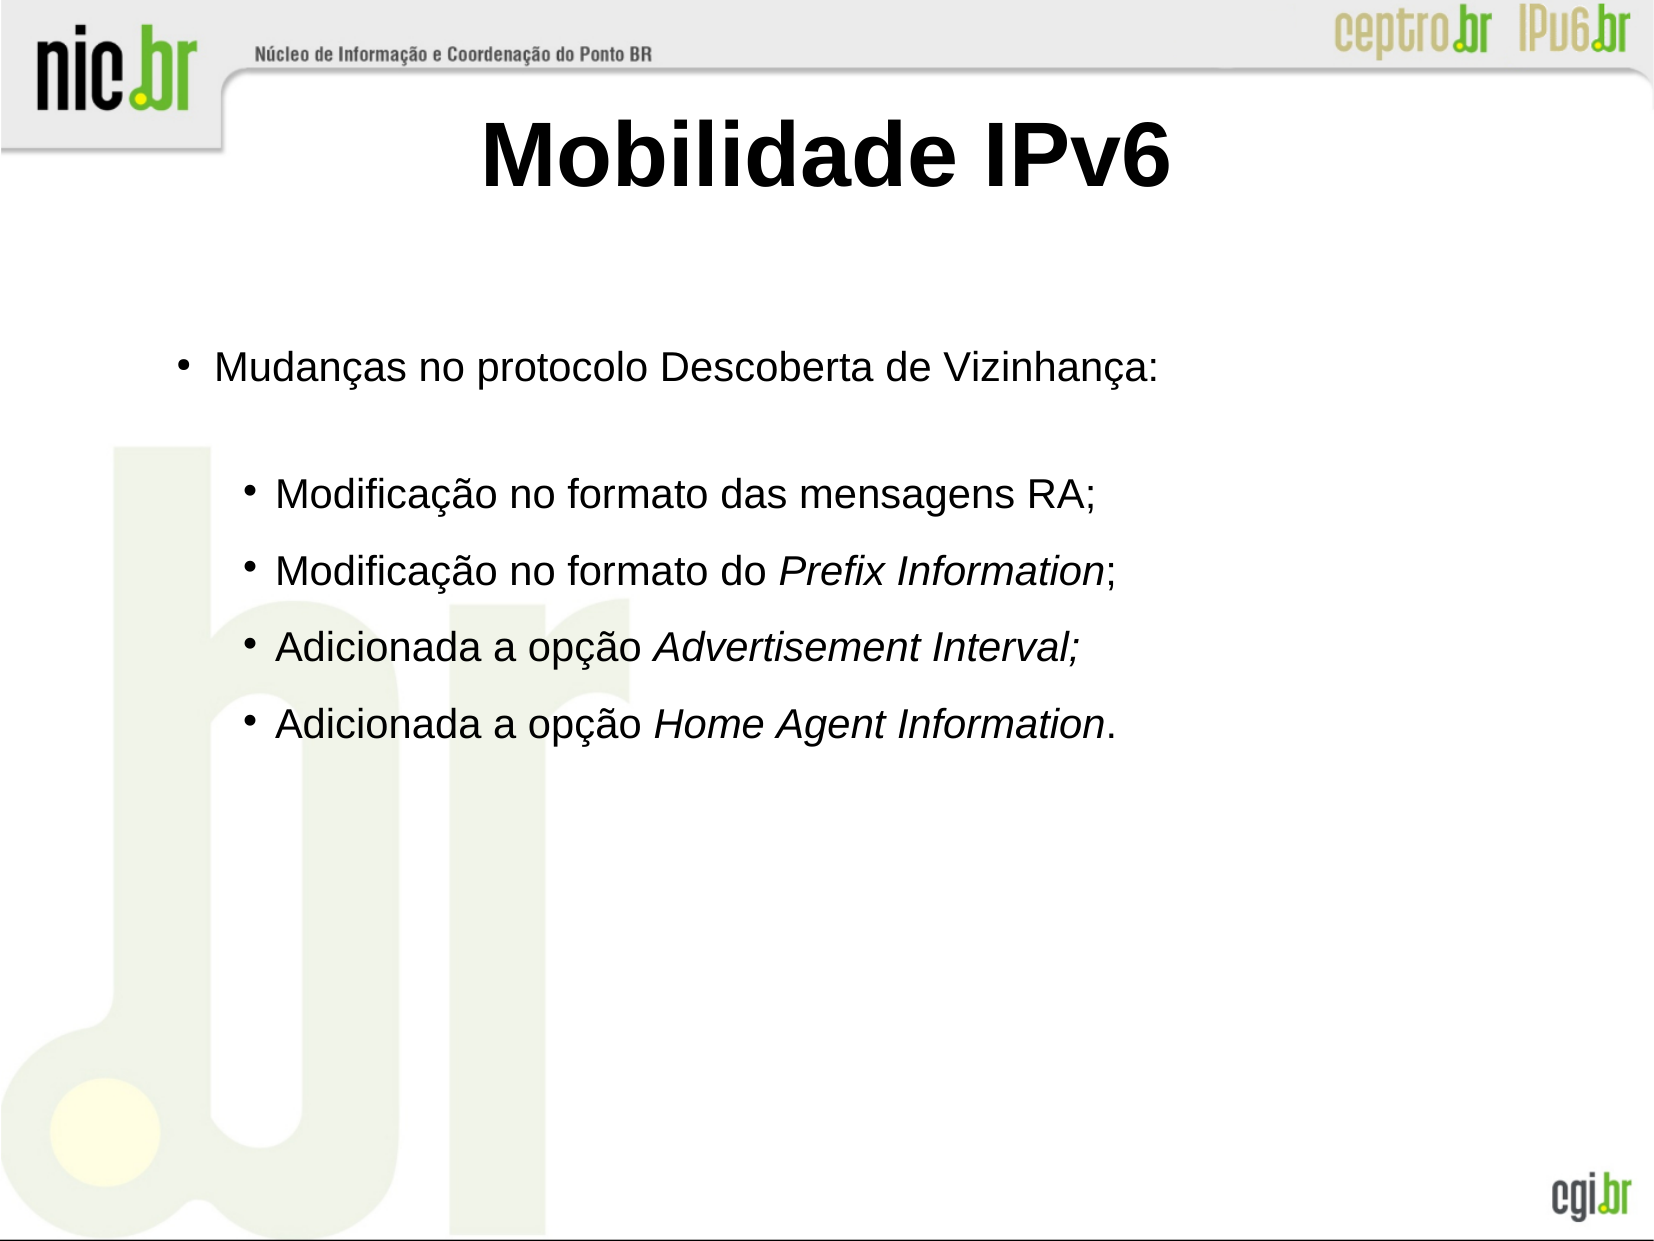

Mobilidade IPv6
 Mudanças no protocolo Descoberta de Vizinhança:
Modificação no formato das mensagens RA;
Modificação no formato do Prefix Information;
Adicionada a opção Advertisement Interval;
Adicionada a opção Home Agent Information.